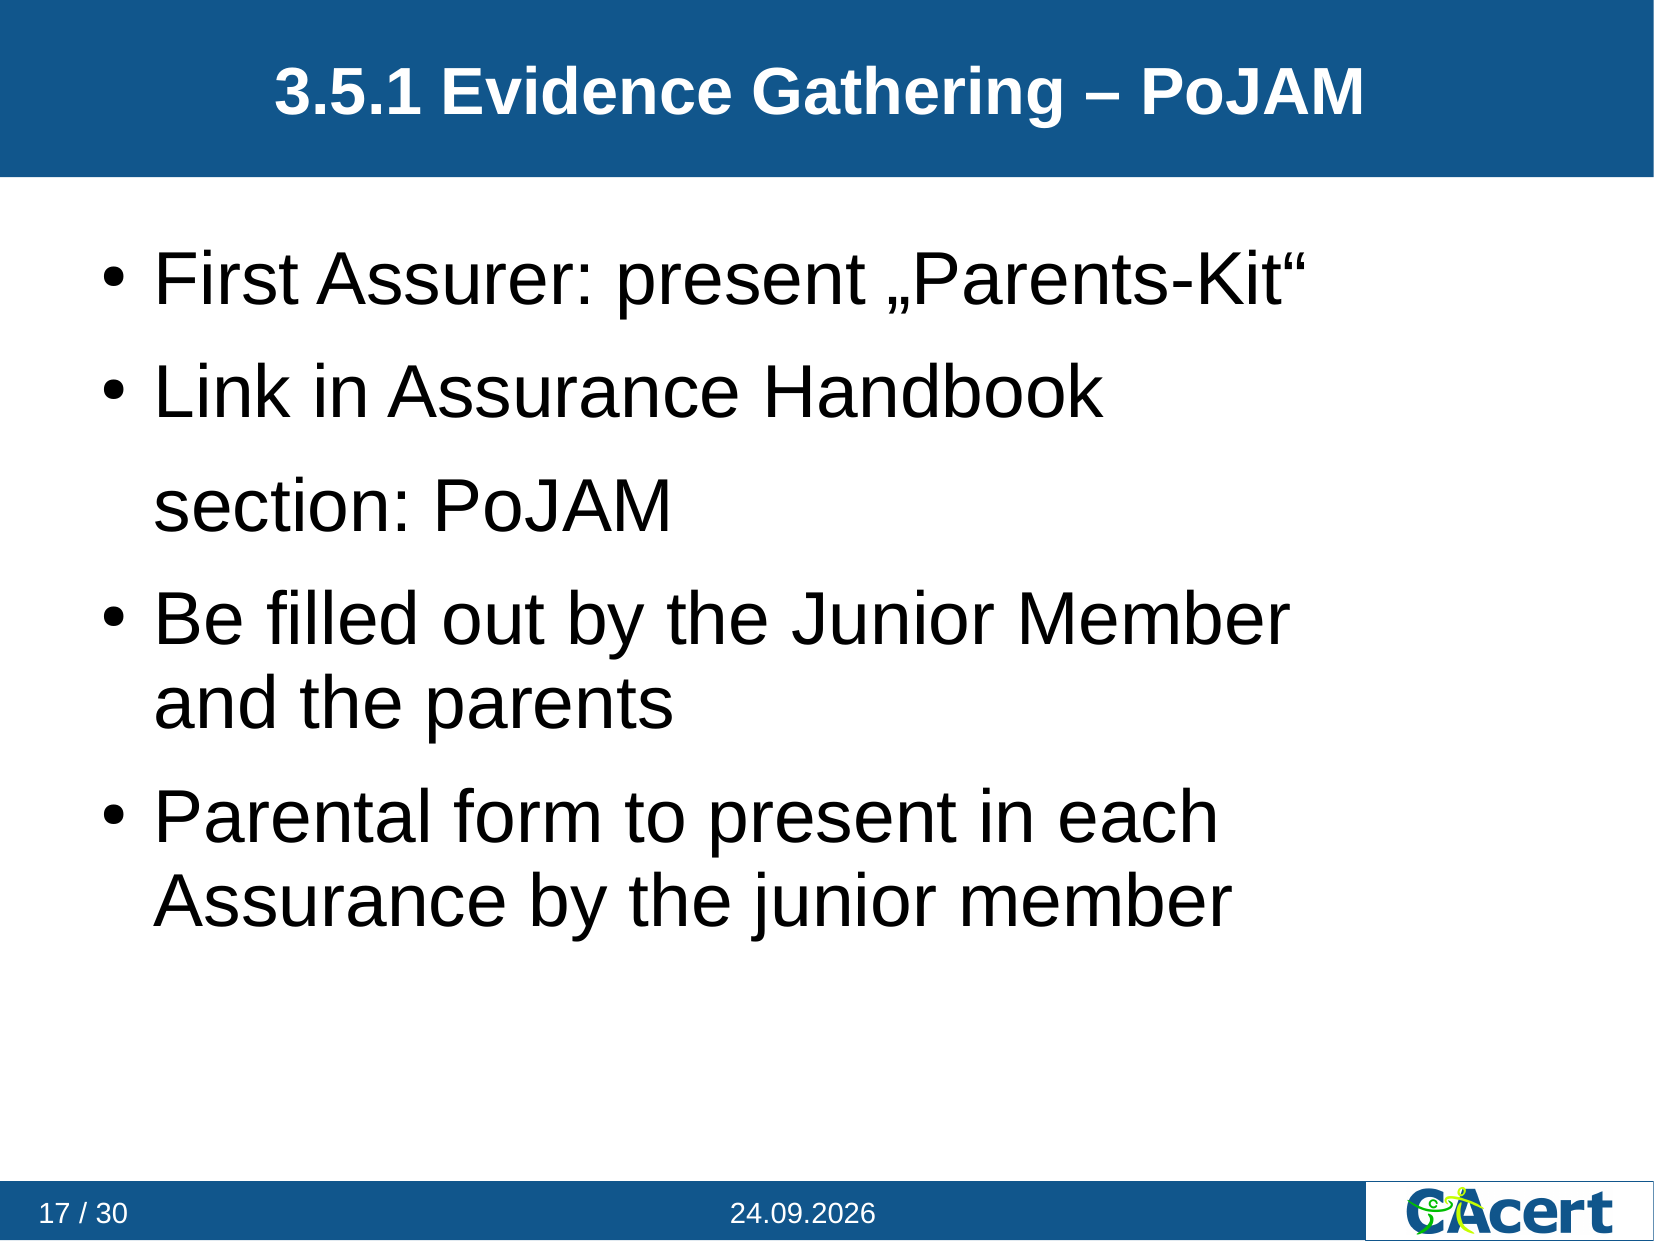

# 3.5.1 Evidence Gathering – PoJAM
First Assurer: present „Parents-Kit“
Link in Assurance Handbook
section: PoJAM
Be filled out by the Junior Member
and the parents
Parental form to present in each Assurance by the junior member